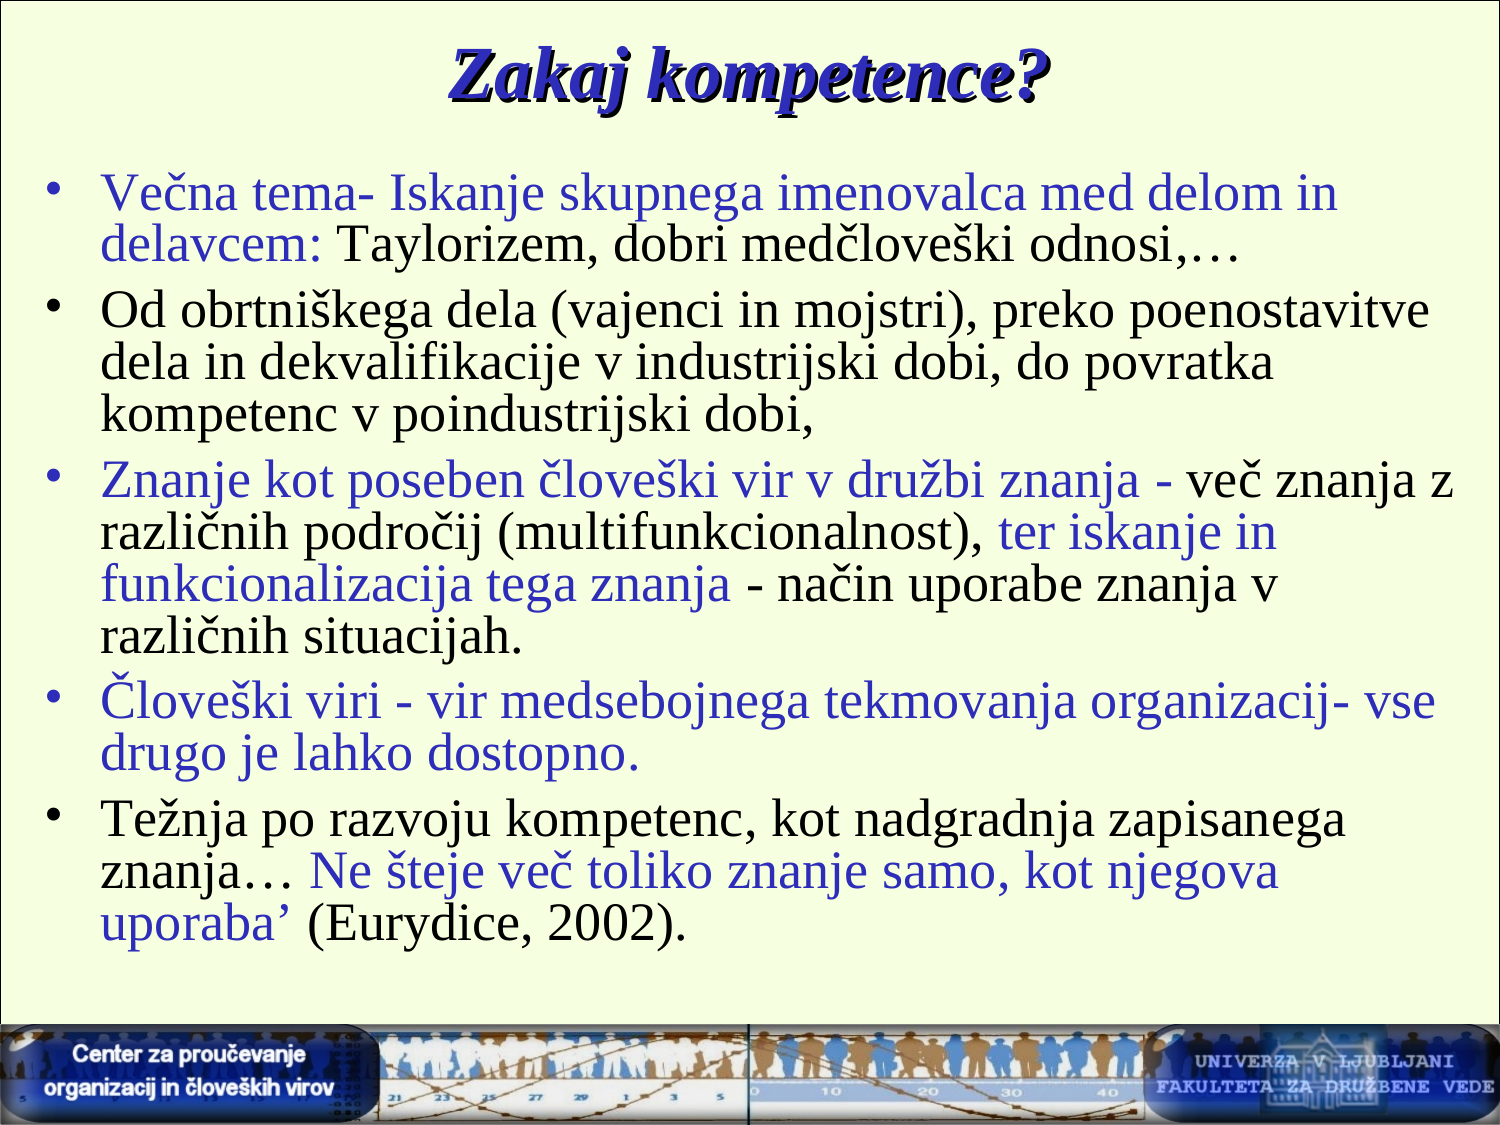

# Zakaj kompetence?
Večna tema- Iskanje skupnega imenovalca med delom in delavcem: Taylorizem, dobri medčloveški odnosi,…
Od obrtniškega dela (vajenci in mojstri), preko poenostavitve dela in dekvalifikacije v industrijski dobi, do povratka kompetenc v poindustrijski dobi,
Znanje kot poseben človeški vir v družbi znanja - več znanja z različnih področij (multifunkcionalnost), ter iskanje in funkcionalizacija tega znanja - način uporabe znanja v različnih situacijah.
Človeški viri - vir medsebojnega tekmovanja organizacij- vse drugo je lahko dostopno.
Težnja po razvoju kompetenc, kot nadgradnja zapisanega znanja… Ne šteje več toliko znanje samo, kot njegova uporaba’ (Eurydice, 2002).